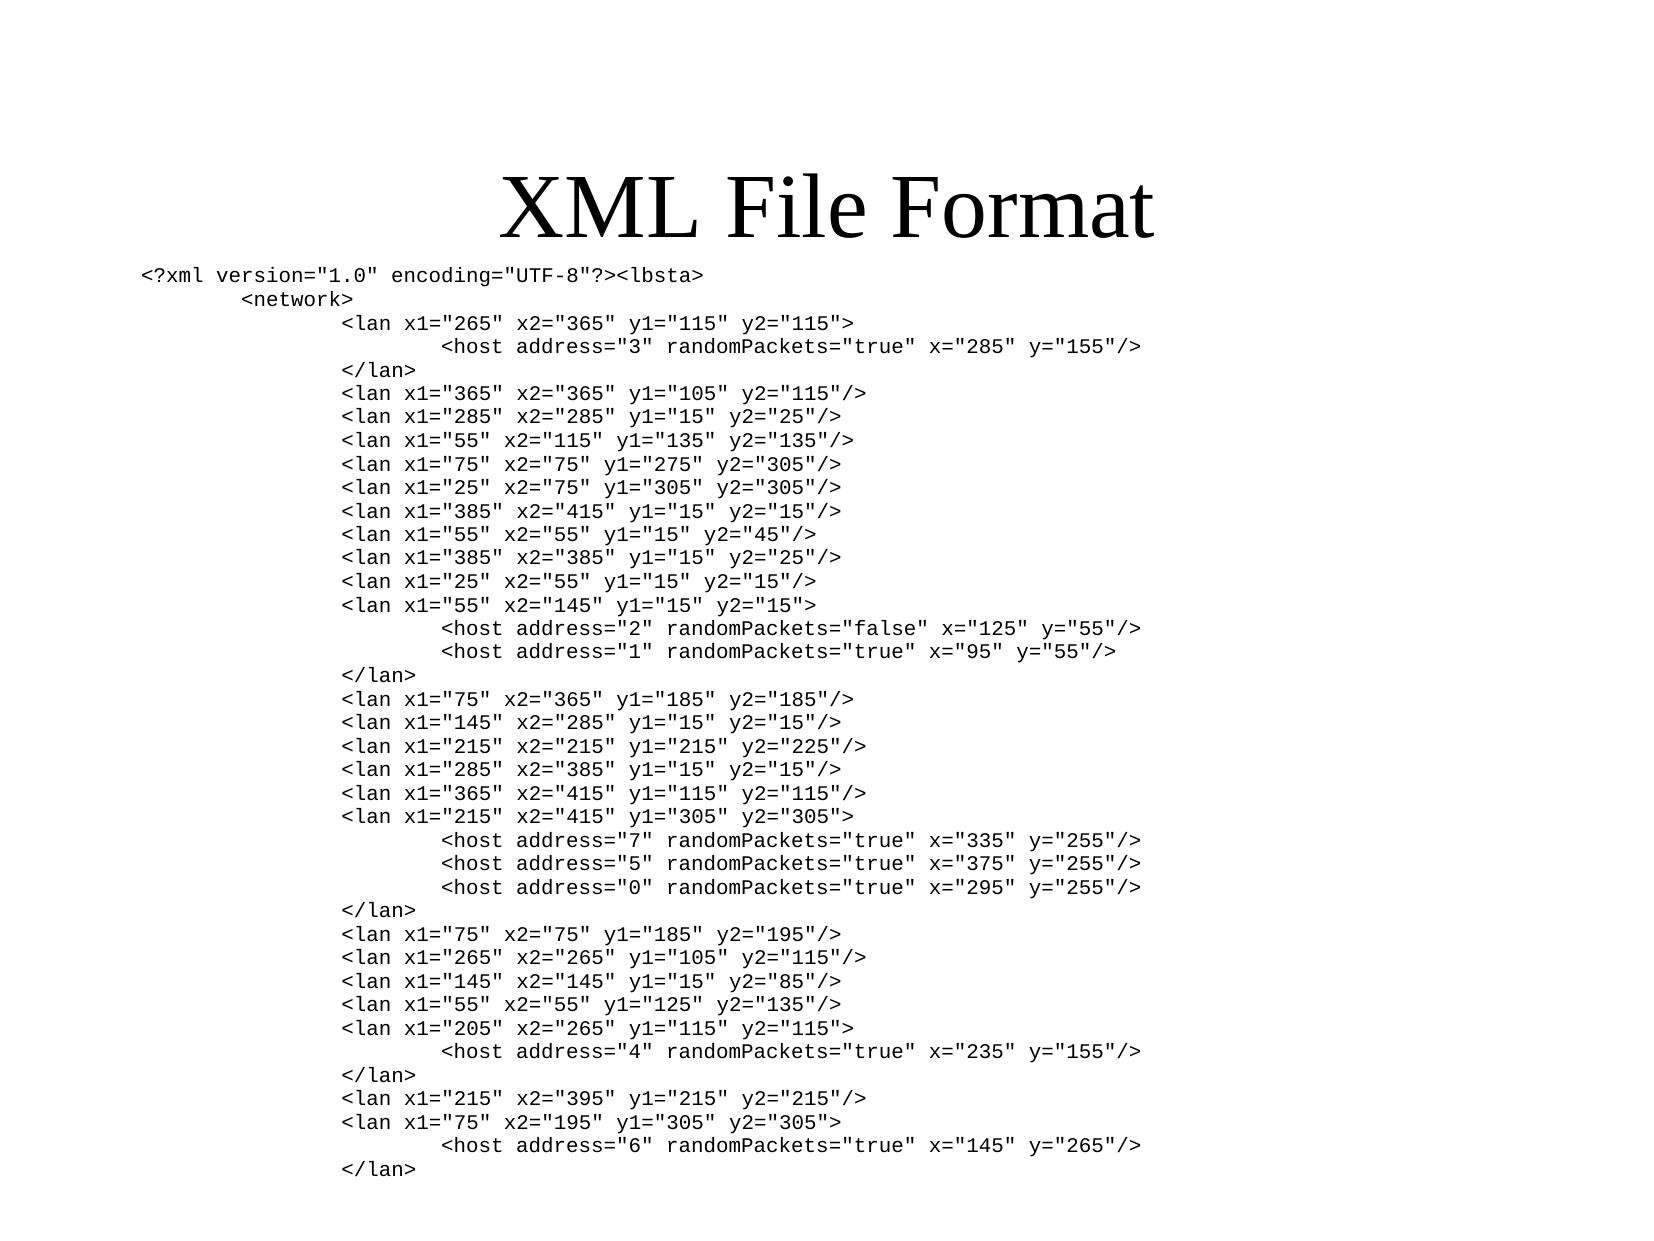

# XML File Format
<?xml version="1.0" encoding="UTF-8"?><lbsta>
 <network>
 <lan x1="265" x2="365" y1="115" y2="115">
 <host address="3" randomPackets="true" x="285" y="155"/>
 </lan>
 <lan x1="365" x2="365" y1="105" y2="115"/>
 <lan x1="285" x2="285" y1="15" y2="25"/>
 <lan x1="55" x2="115" y1="135" y2="135"/>
 <lan x1="75" x2="75" y1="275" y2="305"/>
 <lan x1="25" x2="75" y1="305" y2="305"/>
 <lan x1="385" x2="415" y1="15" y2="15"/>
 <lan x1="55" x2="55" y1="15" y2="45"/>
 <lan x1="385" x2="385" y1="15" y2="25"/>
 <lan x1="25" x2="55" y1="15" y2="15"/>
 <lan x1="55" x2="145" y1="15" y2="15">
 <host address="2" randomPackets="false" x="125" y="55"/>
 <host address="1" randomPackets="true" x="95" y="55"/>
 </lan>
 <lan x1="75" x2="365" y1="185" y2="185"/>
 <lan x1="145" x2="285" y1="15" y2="15"/>
 <lan x1="215" x2="215" y1="215" y2="225"/>
 <lan x1="285" x2="385" y1="15" y2="15"/>
 <lan x1="365" x2="415" y1="115" y2="115"/>
 <lan x1="215" x2="415" y1="305" y2="305">
 <host address="7" randomPackets="true" x="335" y="255"/>
 <host address="5" randomPackets="true" x="375" y="255"/>
 <host address="0" randomPackets="true" x="295" y="255"/>
 </lan>
 <lan x1="75" x2="75" y1="185" y2="195"/>
 <lan x1="265" x2="265" y1="105" y2="115"/>
 <lan x1="145" x2="145" y1="15" y2="85"/>
 <lan x1="55" x2="55" y1="125" y2="135"/>
 <lan x1="205" x2="265" y1="115" y2="115">
 <host address="4" randomPackets="true" x="235" y="155"/>
 </lan>
 <lan x1="215" x2="395" y1="215" y2="215"/>
 <lan x1="75" x2="195" y1="305" y2="305">
 <host address="6" randomPackets="true" x="145" y="265"/>
 </lan>